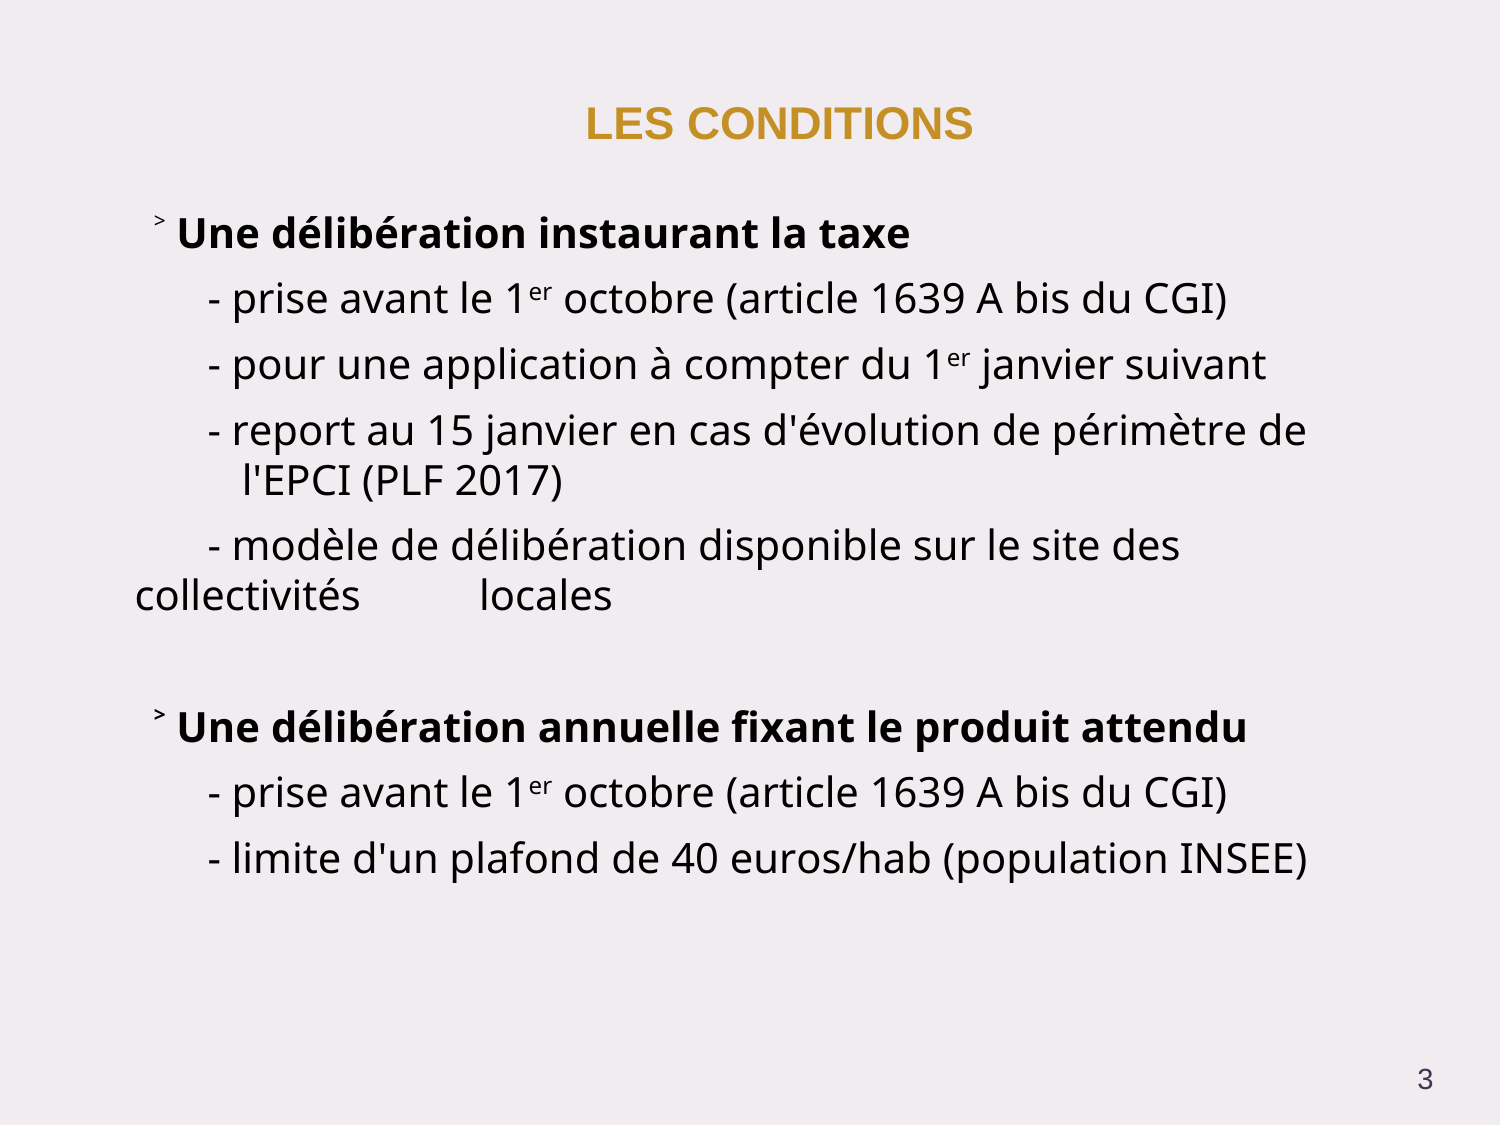

# LES CONDITIONS
˃ Une délibération instaurant la taxe
 - prise avant le 1er octobre (article 1639 A bis du CGI)
 - pour une application à compter du 1er janvier suivant
 - report au 15 janvier en cas d'évolution de périmètre de l'EPCI (PLF 2017)
 - modèle de délibération disponible sur le site des collectivités locales
˃ Une délibération annuelle fixant le produit attendu
 - prise avant le 1er octobre (article 1639 A bis du CGI)
 - limite d'un plafond de 40 euros/hab (population INSEE)